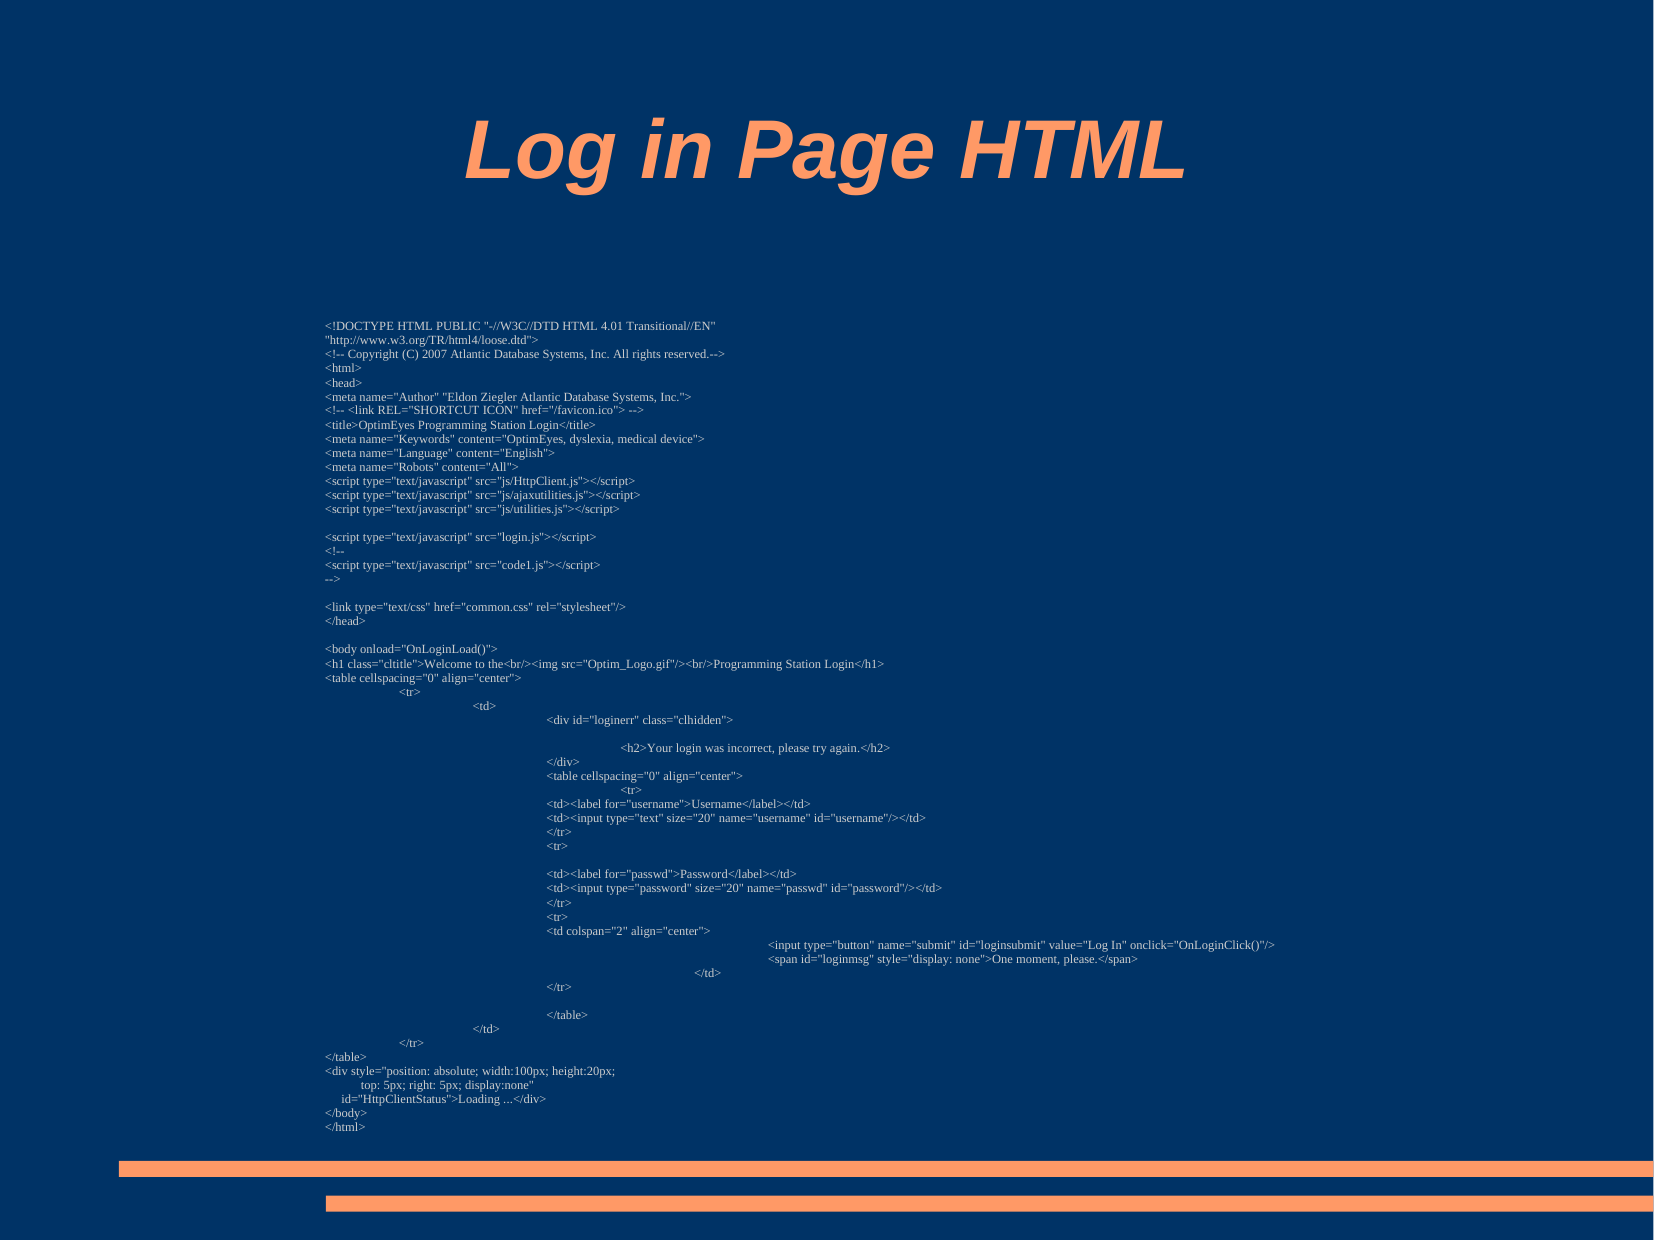

# Log in Page HTML
<!DOCTYPE HTML PUBLIC "-//W3C//DTD HTML 4.01 Transitional//EN"
"http://www.w3.org/TR/html4/loose.dtd">
<!-- Copyright (C) 2007 Atlantic Database Systems, Inc. All rights reserved.-->
<html>
<head>
<meta name="Author" "Eldon Ziegler Atlantic Database Systems, Inc.">
<!-- <link REL="SHORTCUT ICON" href="/favicon.ico"> -->
<title>OptimEyes Programming Station Login</title>
<meta name="Keywords" content="OptimEyes, dyslexia, medical device">
<meta name="Language" content="English">
<meta name="Robots" content="All">
<script type="text/javascript" src="js/HttpClient.js"></script>
<script type="text/javascript" src="js/ajaxutilities.js"></script>
<script type="text/javascript" src="js/utilities.js"></script>
<script type="text/javascript" src="login.js"></script>
<!--
<script type="text/javascript" src="code1.js"></script>
-->
<link type="text/css" href="common.css" rel="stylesheet"/>
</head>
<body onload="OnLoginLoad()">
<h1 class="cltitle">Welcome to the<br/><img src="Optim_Logo.gif"/><br/>Programming Station Login</h1>
<table cellspacing="0" align="center">
	<tr>
		<td>
			<div id="loginerr" class="clhidden">
				<h2>Your login was incorrect, please try again.</h2>
			</div>
			<table cellspacing="0" align="center">
				<tr>
 			<td><label for="username">Username</label></td>
 			<td><input type="text" size="20" name="username" id="username"/></td>
 			</tr>
 			<tr>
 			<td><label for="passwd">Password</label></td>
 			<td><input type="password" size="20" name="passwd" id="password"/></td>
 			</tr>
 			<tr>
 			<td colspan="2" align="center">
						<input type="button" name="submit" id="loginsubmit" value="Log In" onclick="OnLoginClick()"/>
						<span id="loginmsg" style="display: none">One moment, please.</span>
					</td>
 			</tr>
		 	</table>
		</td>
	</tr>
</table>
<div style="position: absolute; width:100px; height:20px;
 top: 5px; right: 5px; display:none"
 id="HttpClientStatus">Loading ...</div>
</body>
</html>